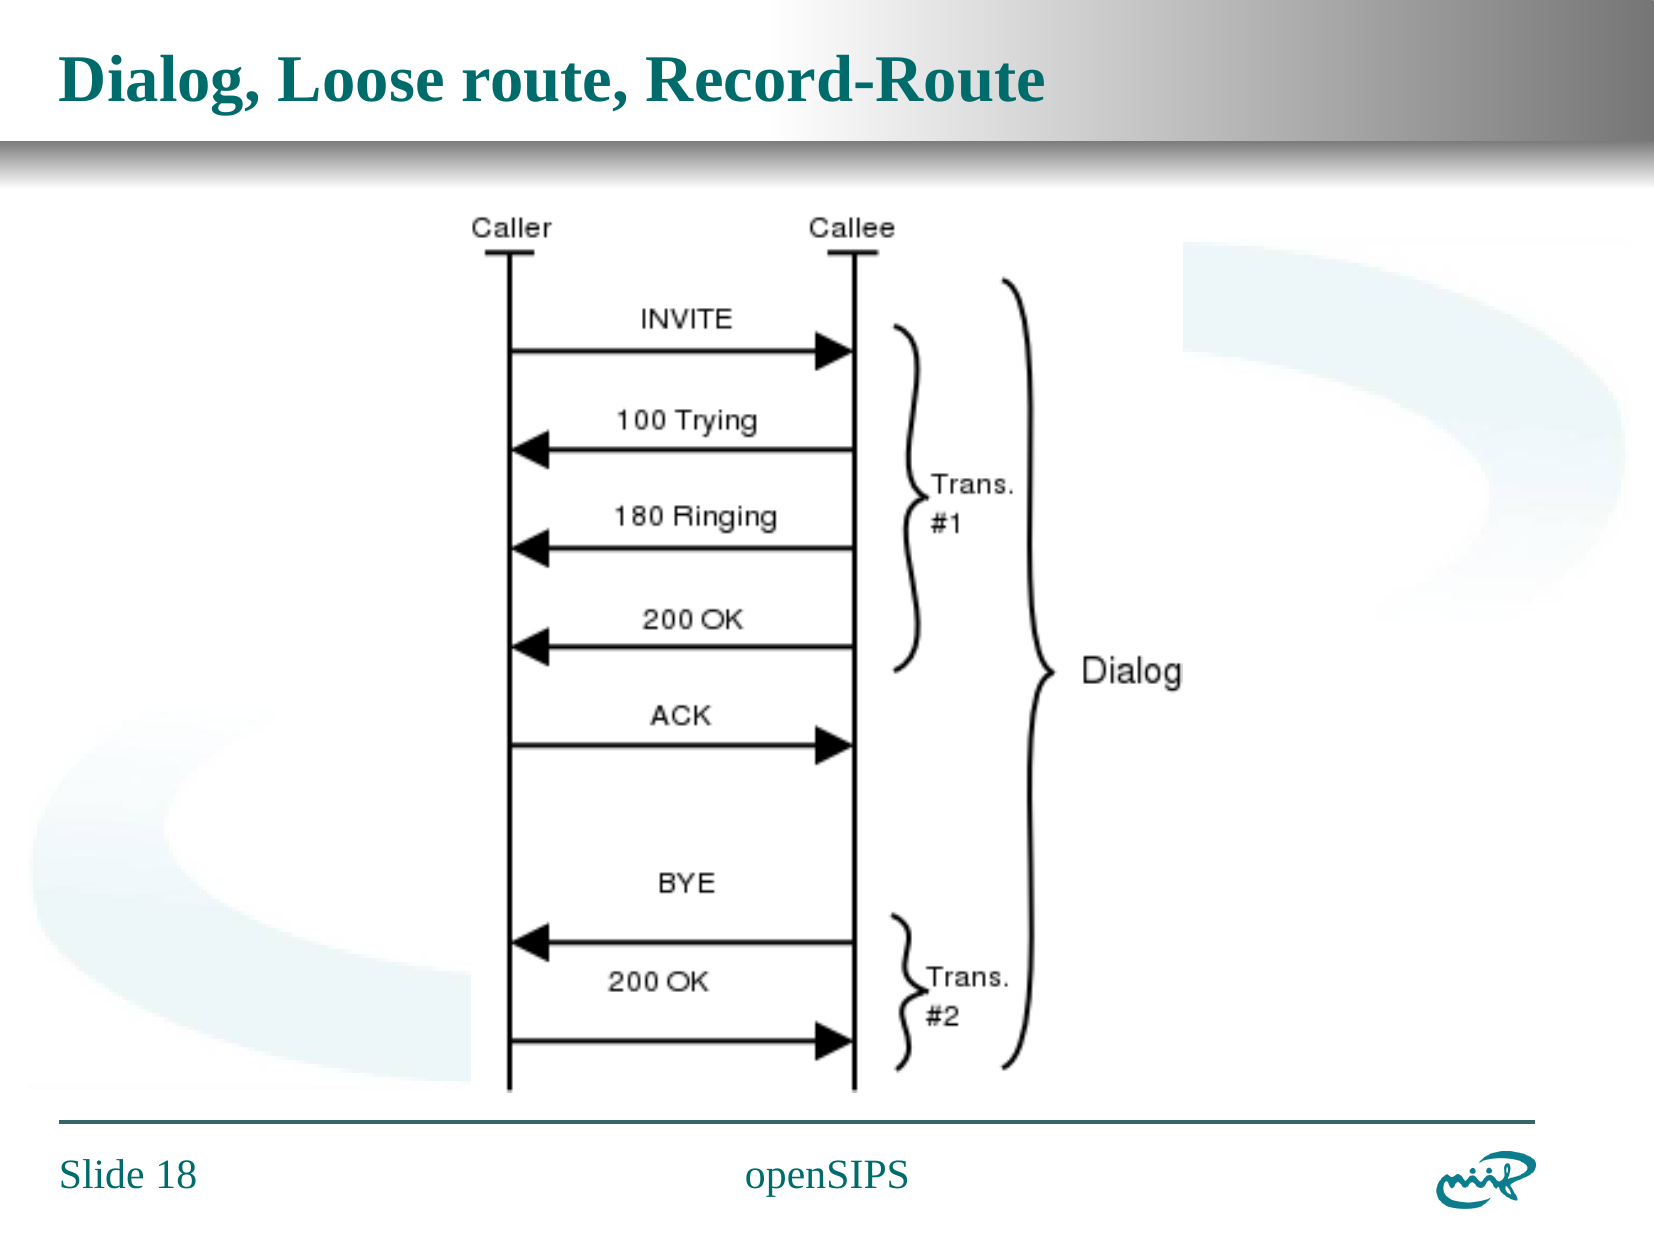

# Dialog, Loose route, Record-Route
18
openSIPS